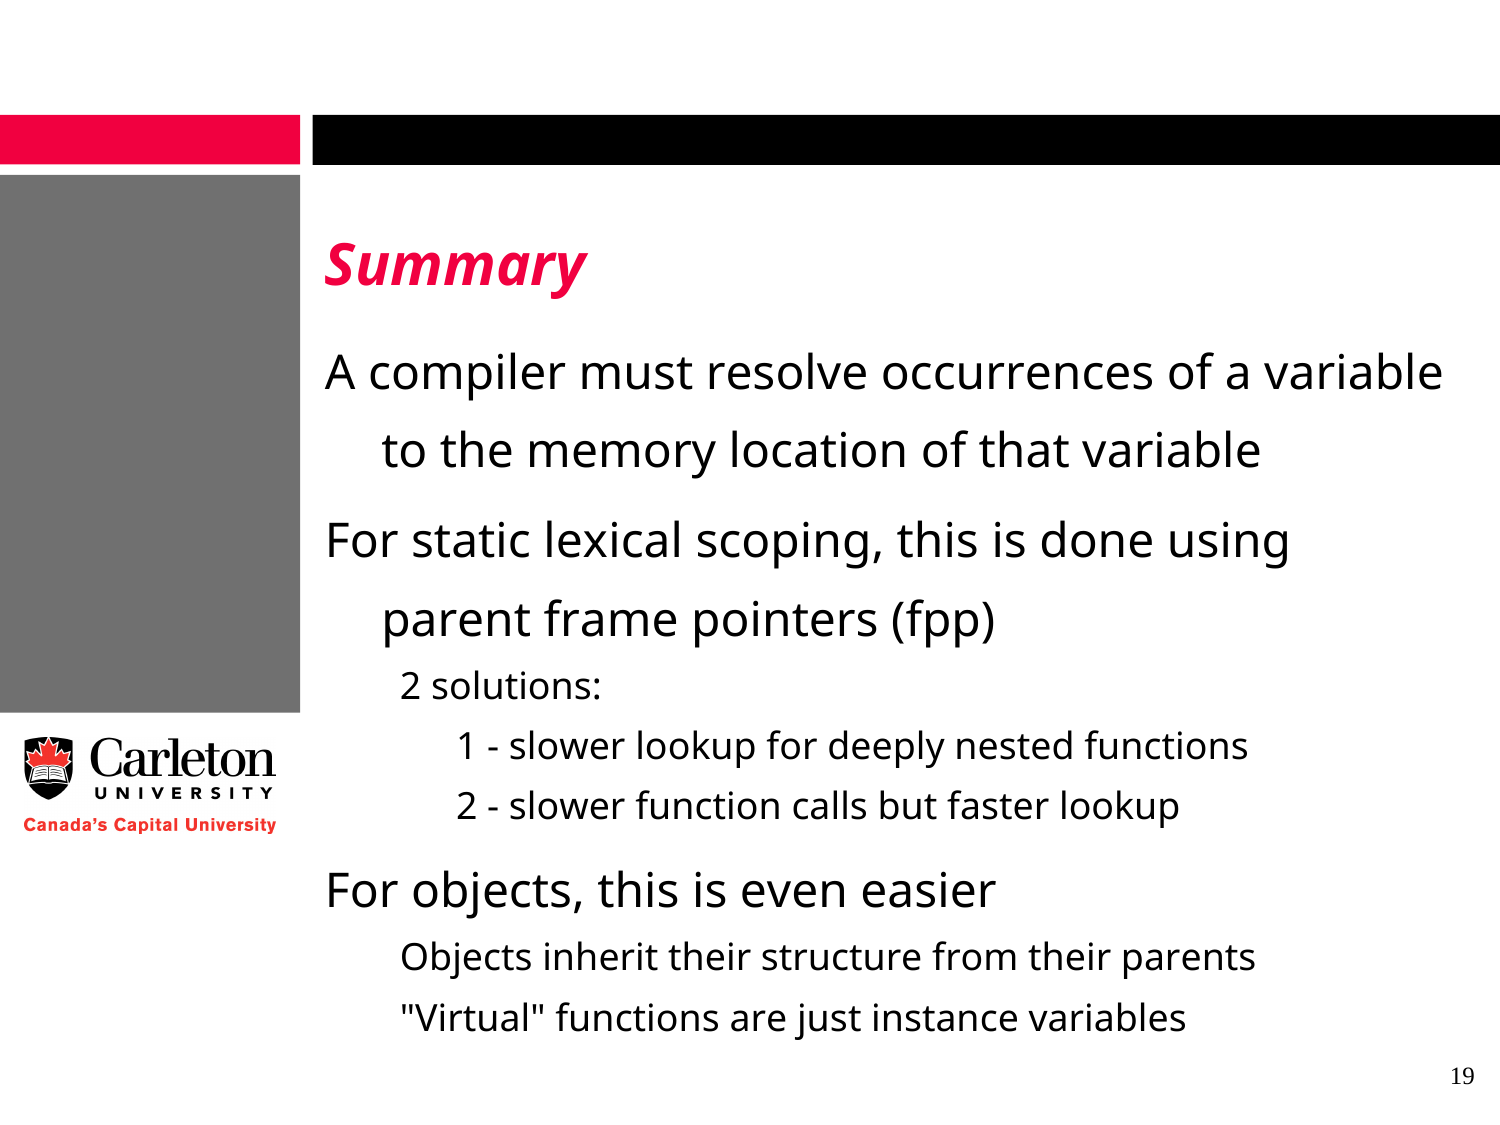

# Summary
A compiler must resolve occurrences of a variable to the memory location of that variable
For static lexical scoping, this is done using parent frame pointers (fpp)
2 solutions:
1 - slower lookup for deeply nested functions
2 - slower function calls but faster lookup
For objects, this is even easier
Objects inherit their structure from their parents
"Virtual" functions are just instance variables
19